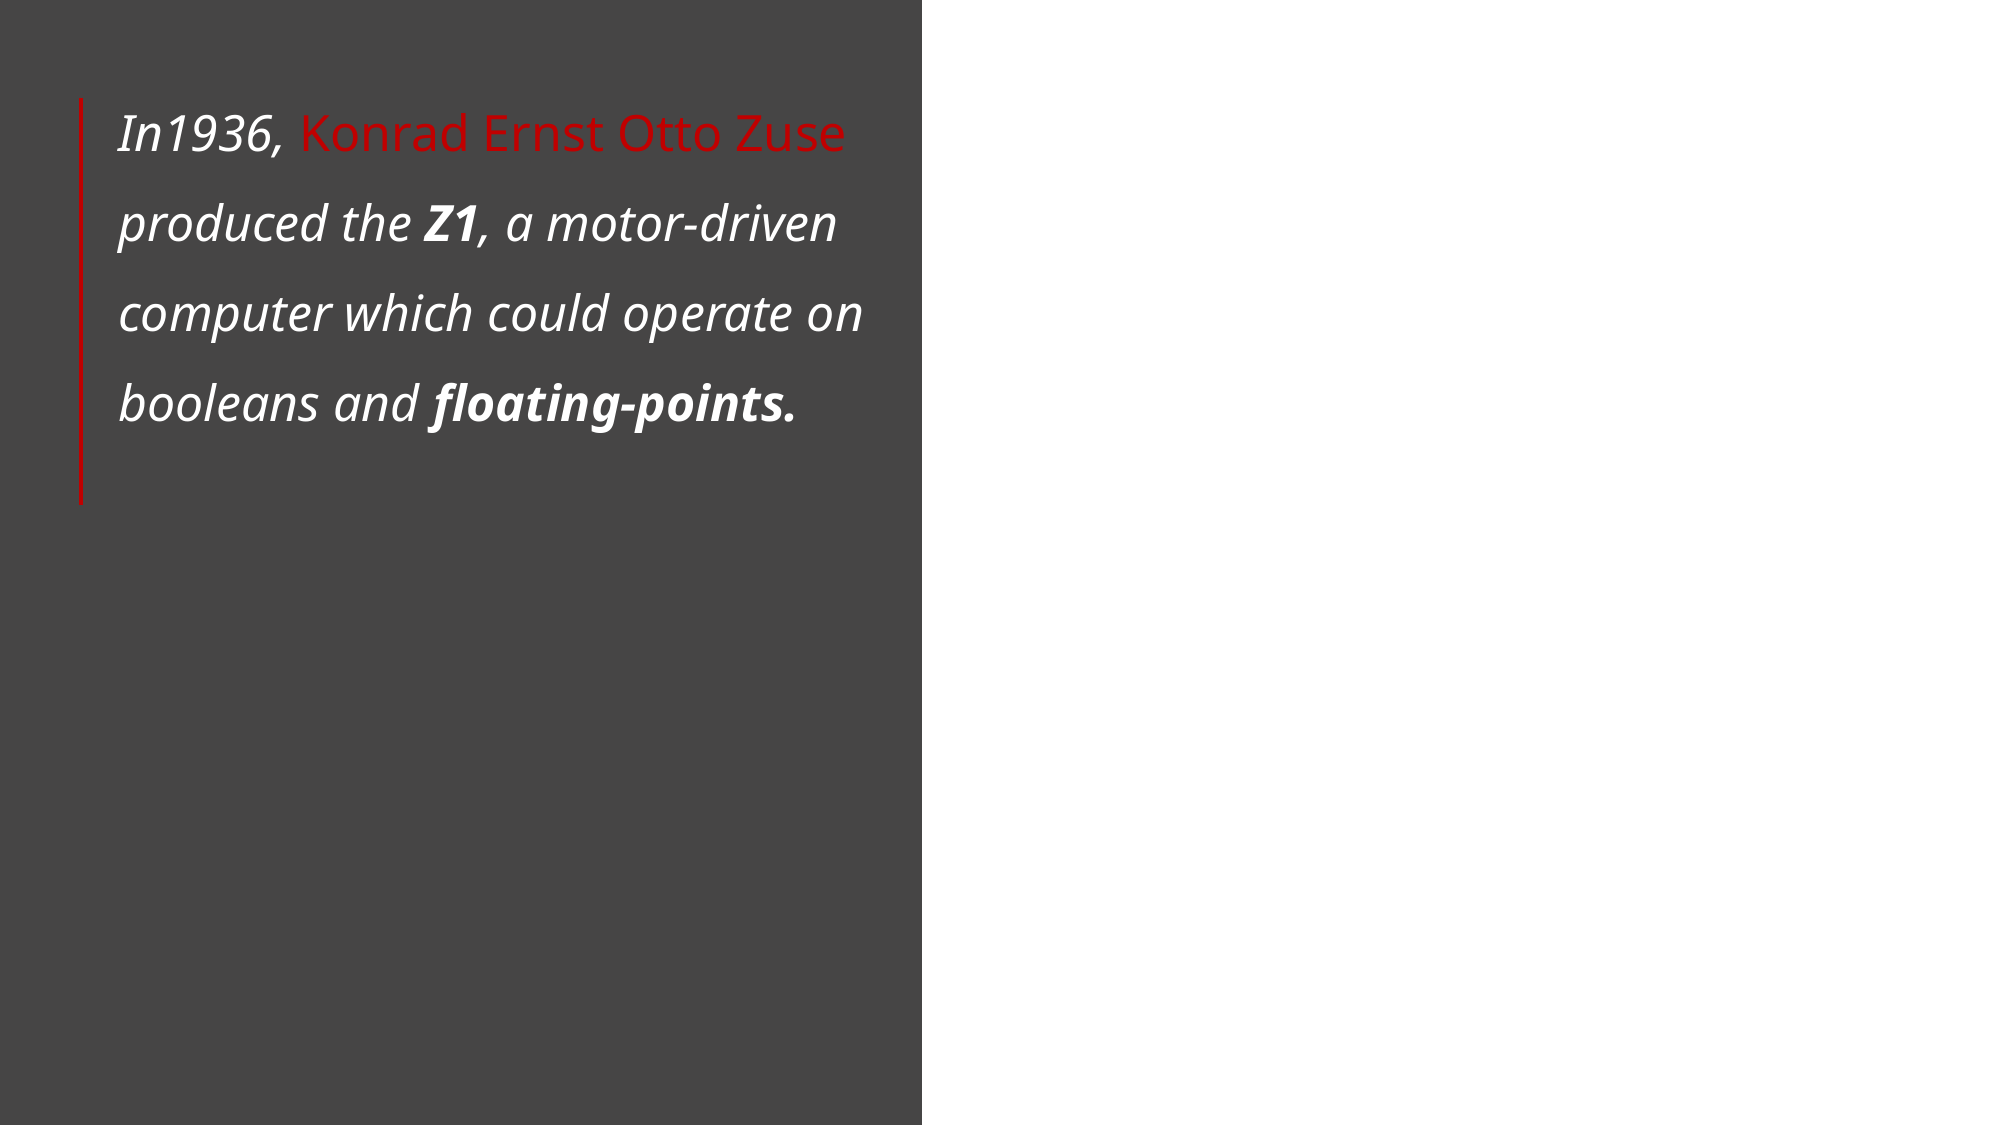

In1936, Konrad Ernst Otto Zuse produced the Z1, a motor-driven computer which could operate on booleans and floating-points.